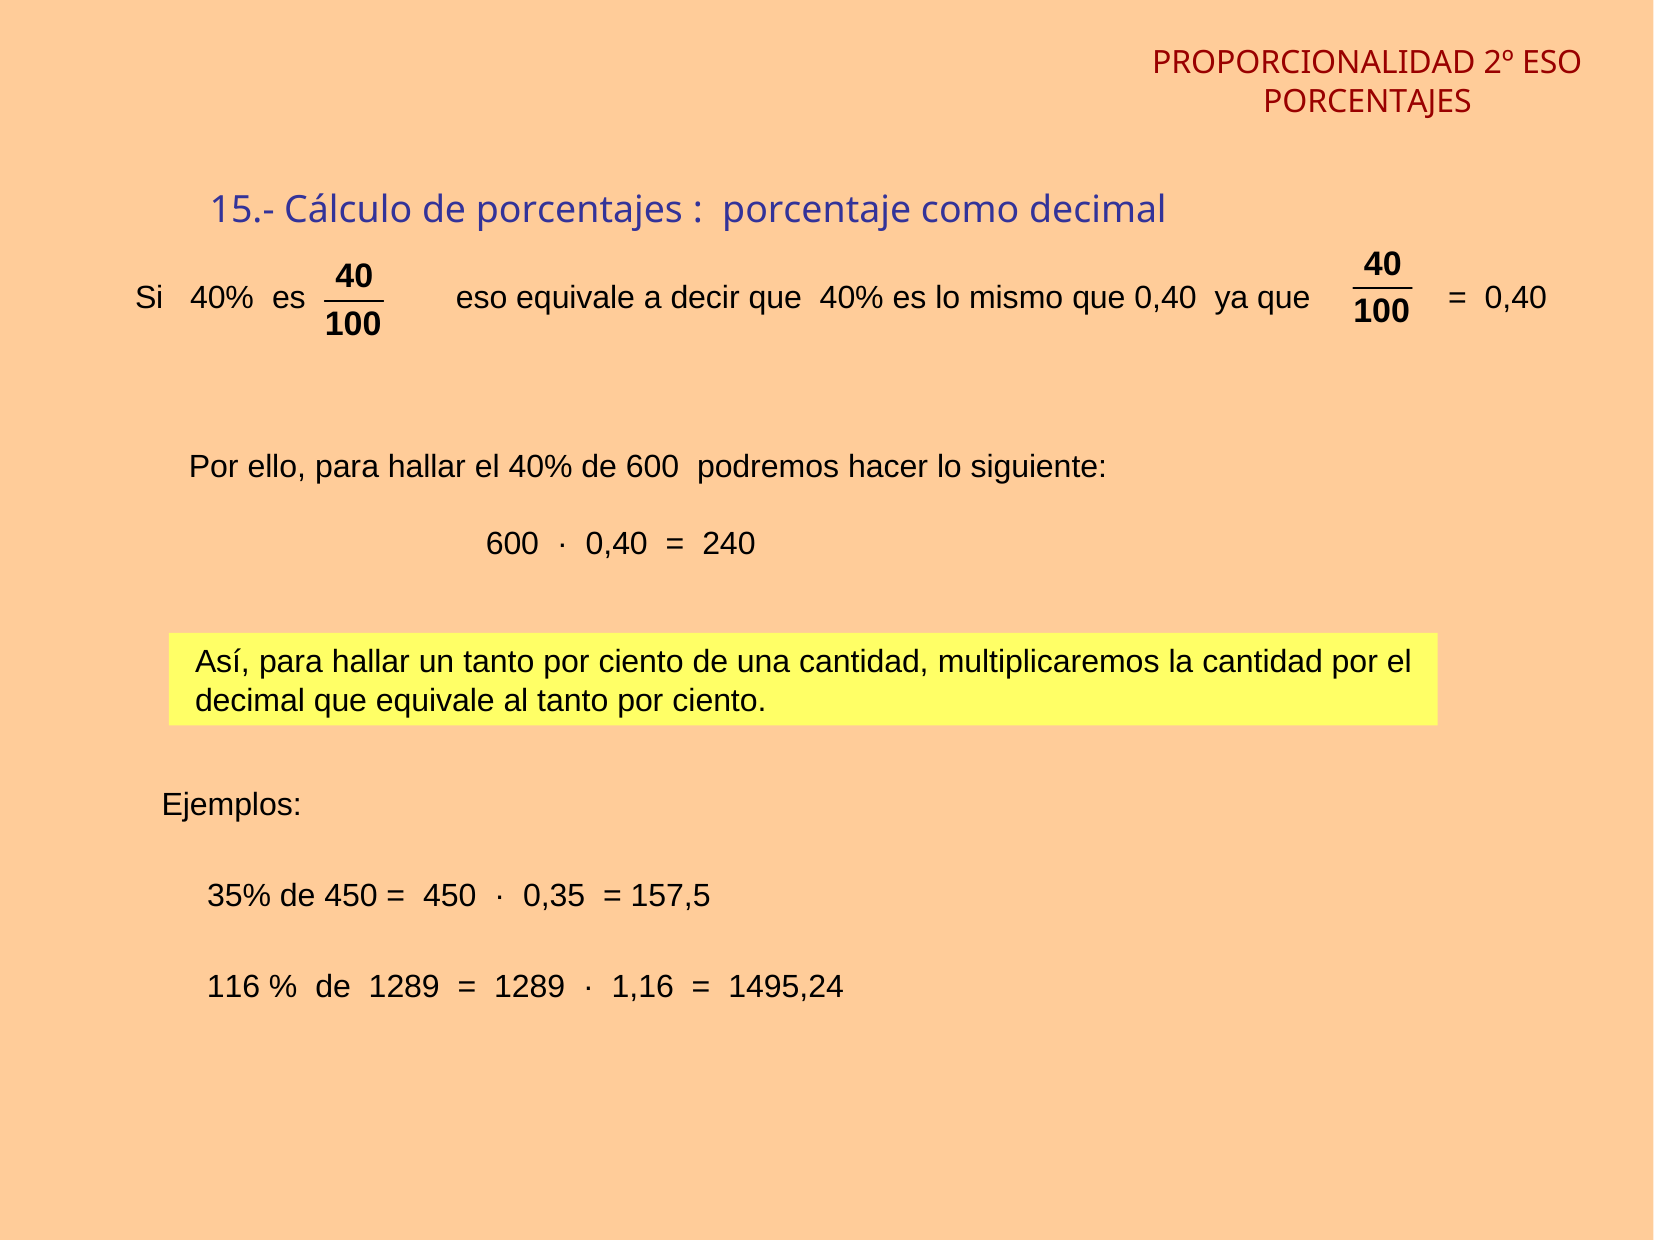

PROPORCIONALIDAD 2º ESO
PORCENTAJES
15.- Cálculo de porcentajes : porcentaje como decimal
Si 40% es
eso equivale a decir que 40% es lo mismo que 0,40 ya que
= 0,40
Por ello, para hallar el 40% de 600 podremos hacer lo siguiente:
 600 · 0,40 = 240
Así, para hallar un tanto por ciento de una cantidad, multiplicaremos la cantidad por el
decimal que equivale al tanto por ciento.
Ejemplos:
35% de 450 = 450 · 0,35 = 157,5
116 % de 1289 = 1289 · 1,16 = 1495,24